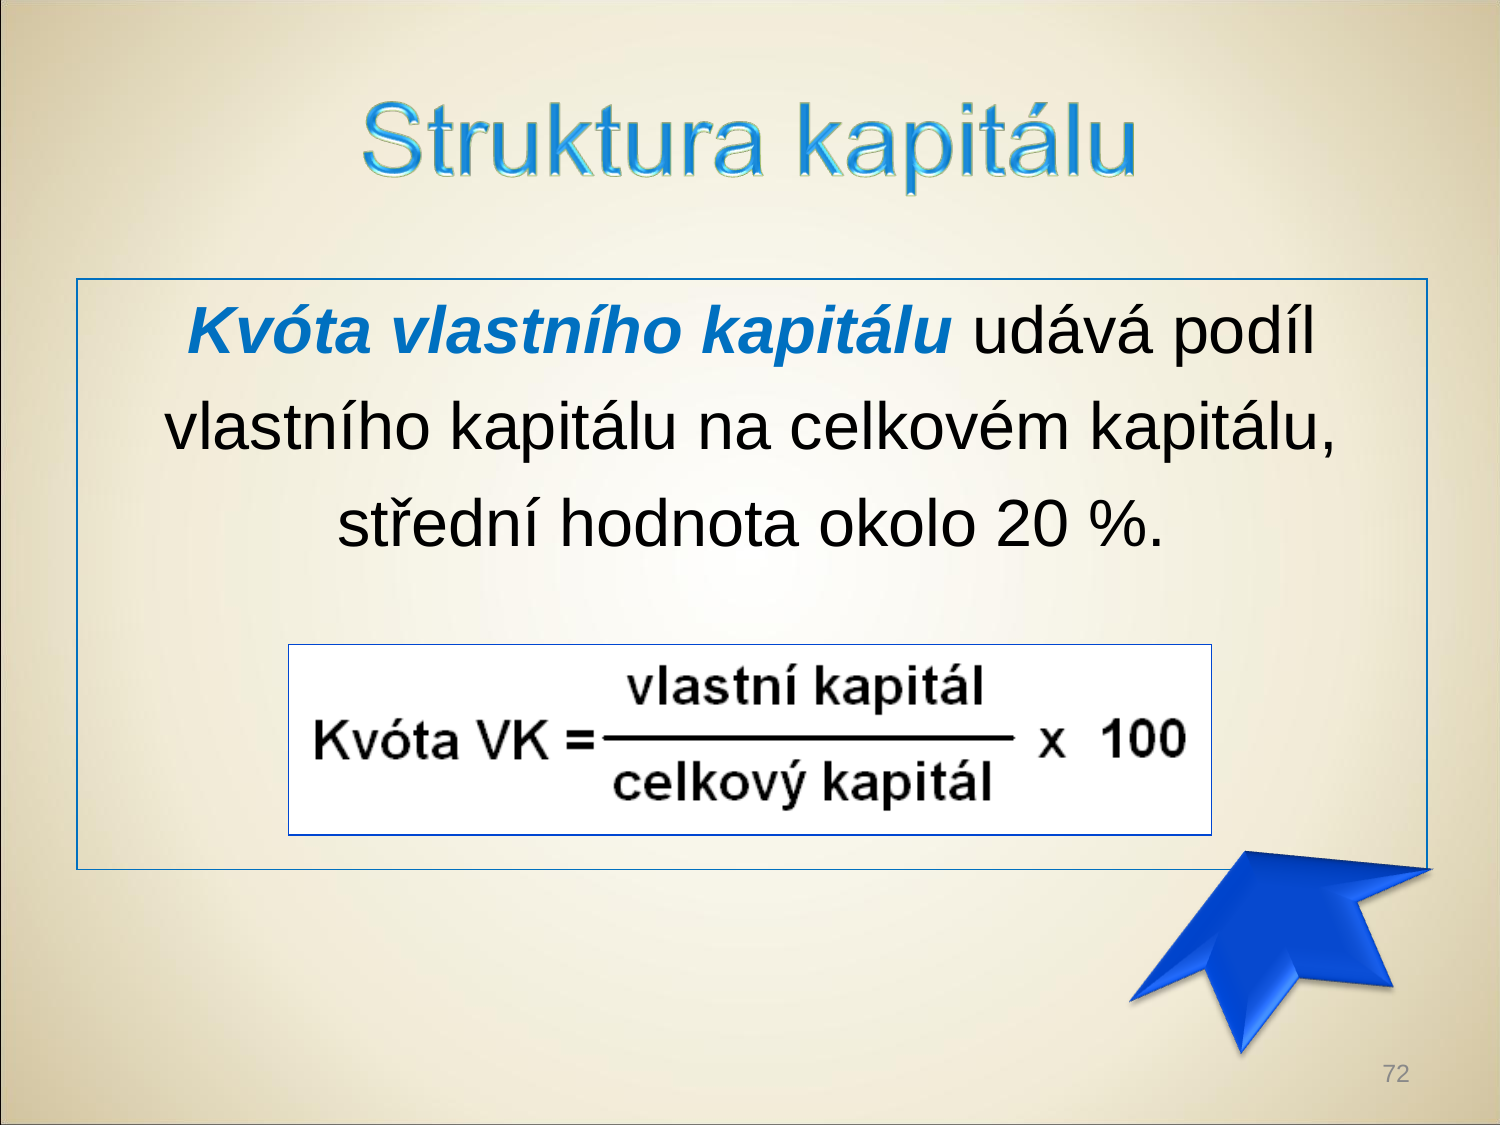

# Kvóta vlastního kapitálu udává podíl
vlastního kapitálu na celkovém kapitálu,
střední hodnota okolo 20 %.